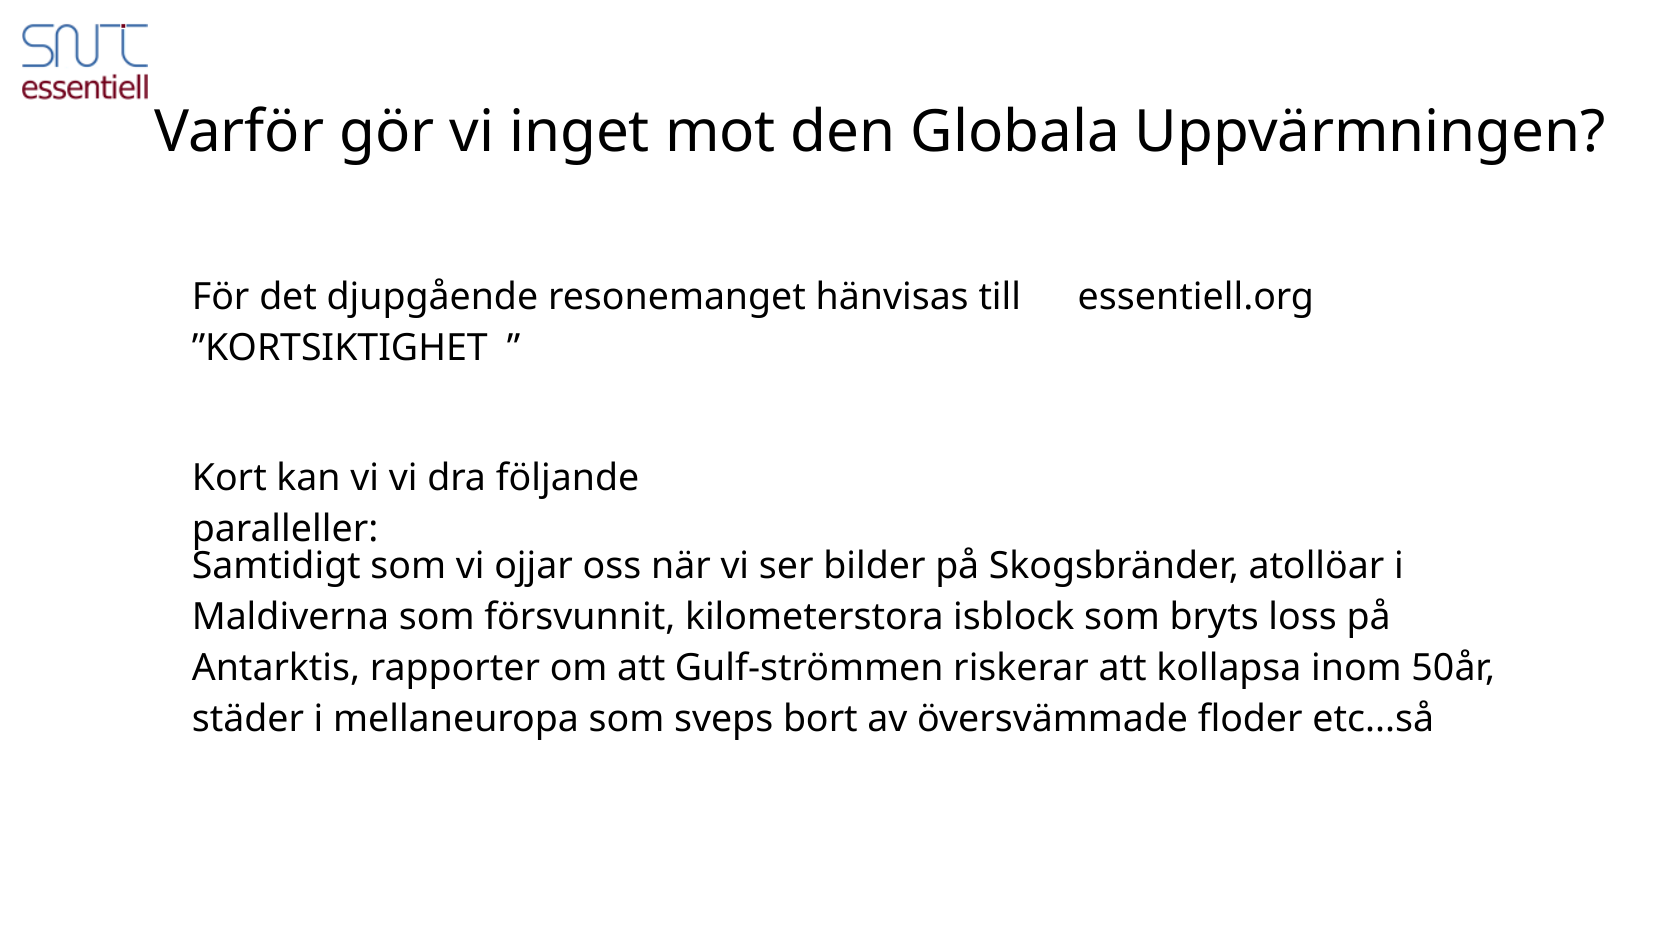

# Varför gör vi inget mot den Globala Uppvärmningen?
För det djupgående resonemanget hänvisas till	essentiell.org ”KORTSIKTIGHET ”
Kort kan vi vi dra följande paralleller:
Samtidigt som vi ojjar oss när vi ser bilder på Skogsbränder, atollöar i Maldiverna som försvunnit, kilometerstora isblock som bryts loss på Antarktis, rapporter om att Gulf-strömmen riskerar att kollapsa inom 50år, städer i mellaneuropa som sveps bort av översvämmade floder etc...så